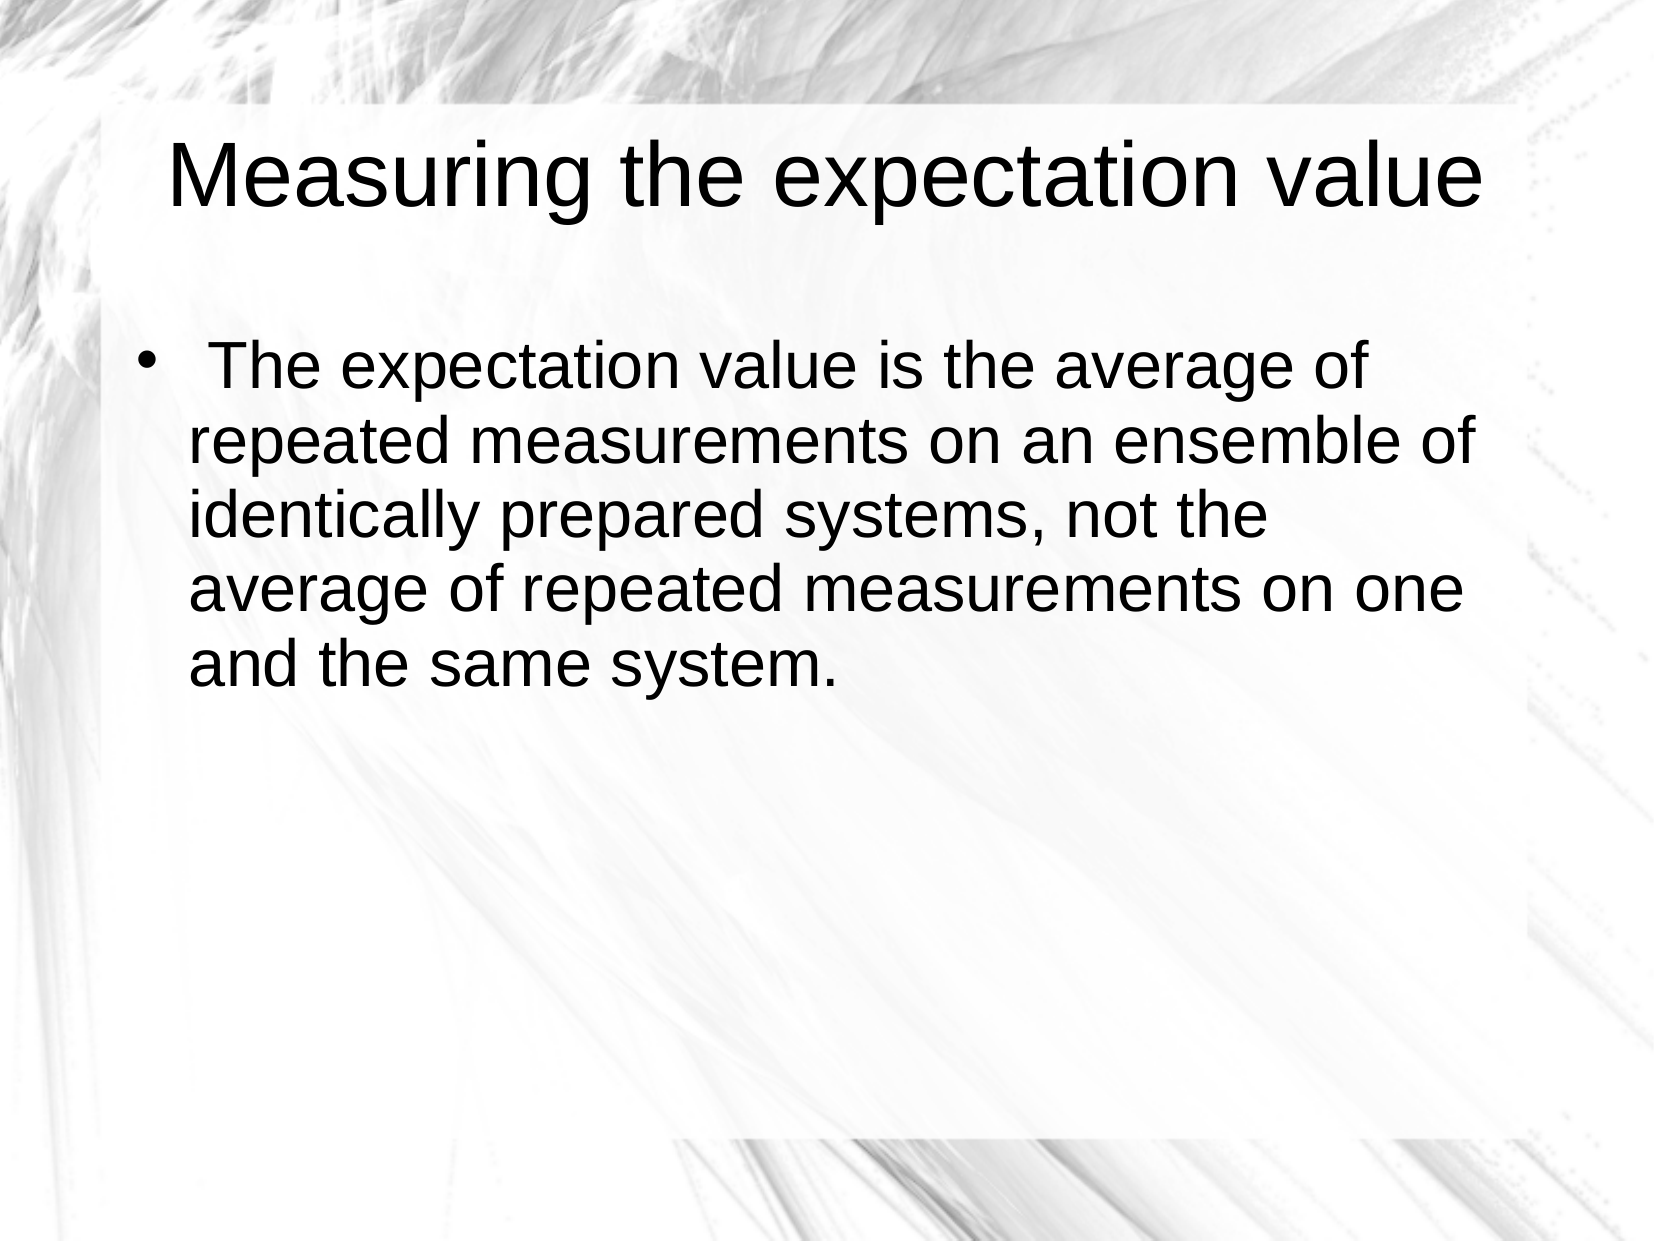

# Measuring the expectation value
 The expectation value is the average of repeated measurements on an ensemble of identically prepared systems, not the average of repeated measurements on one and the same system.